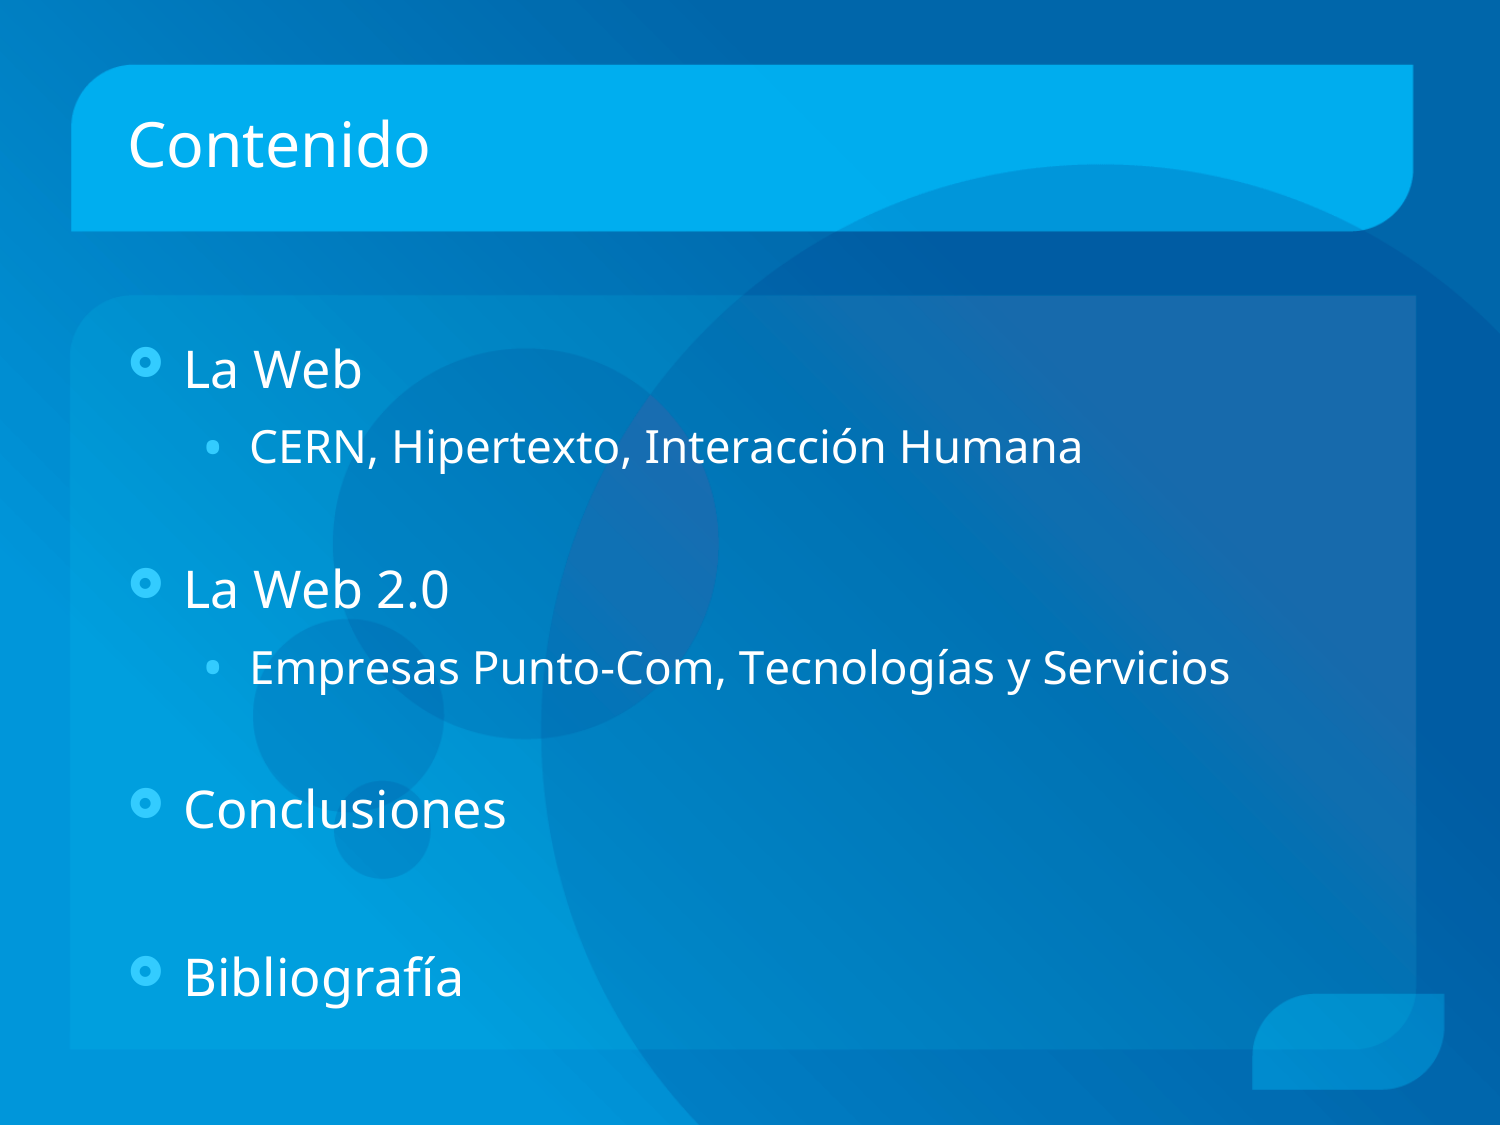

# Contenido
La Web
CERN, Hipertexto, Interacción Humana
La Web 2.0
Empresas Punto-Com, Tecnologías y Servicios
Conclusiones
Bibliografía